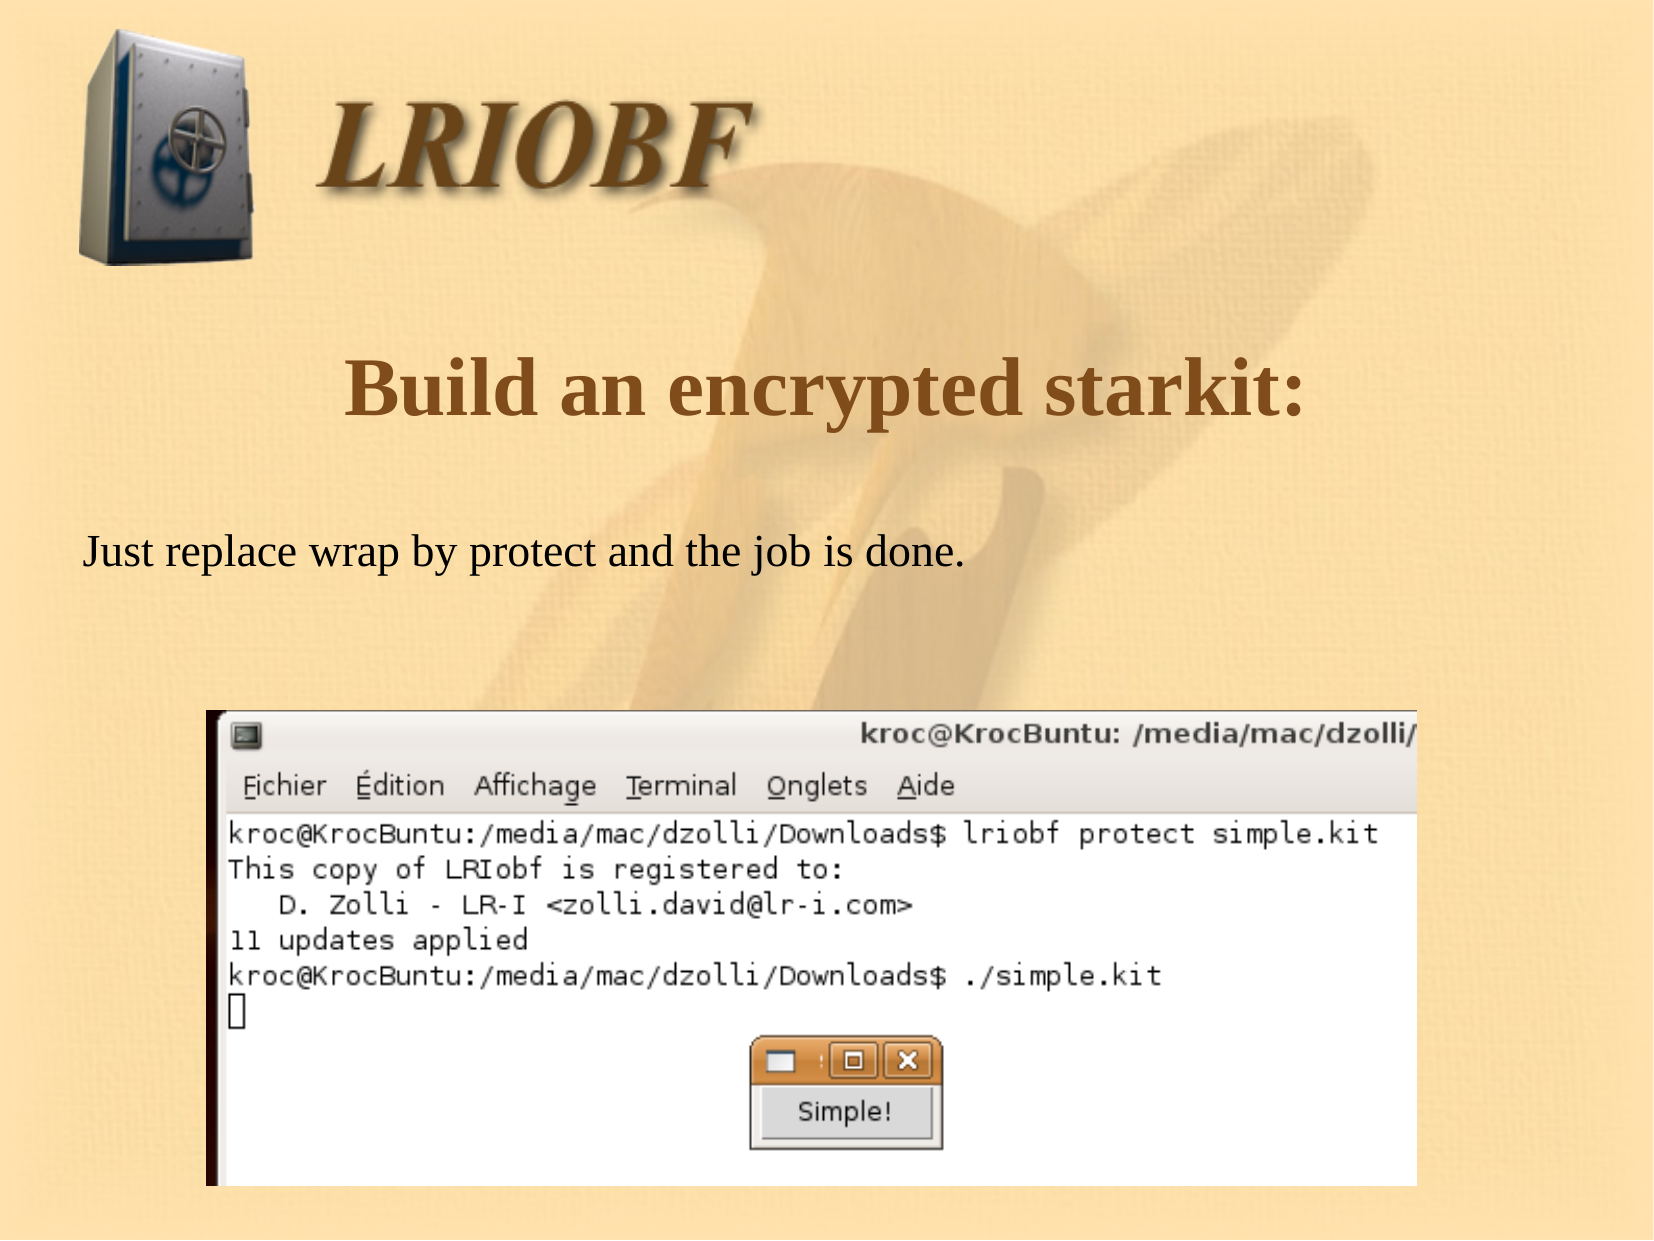

# Build an encrypted starkit:
Just replace wrap by protect and the job is done.